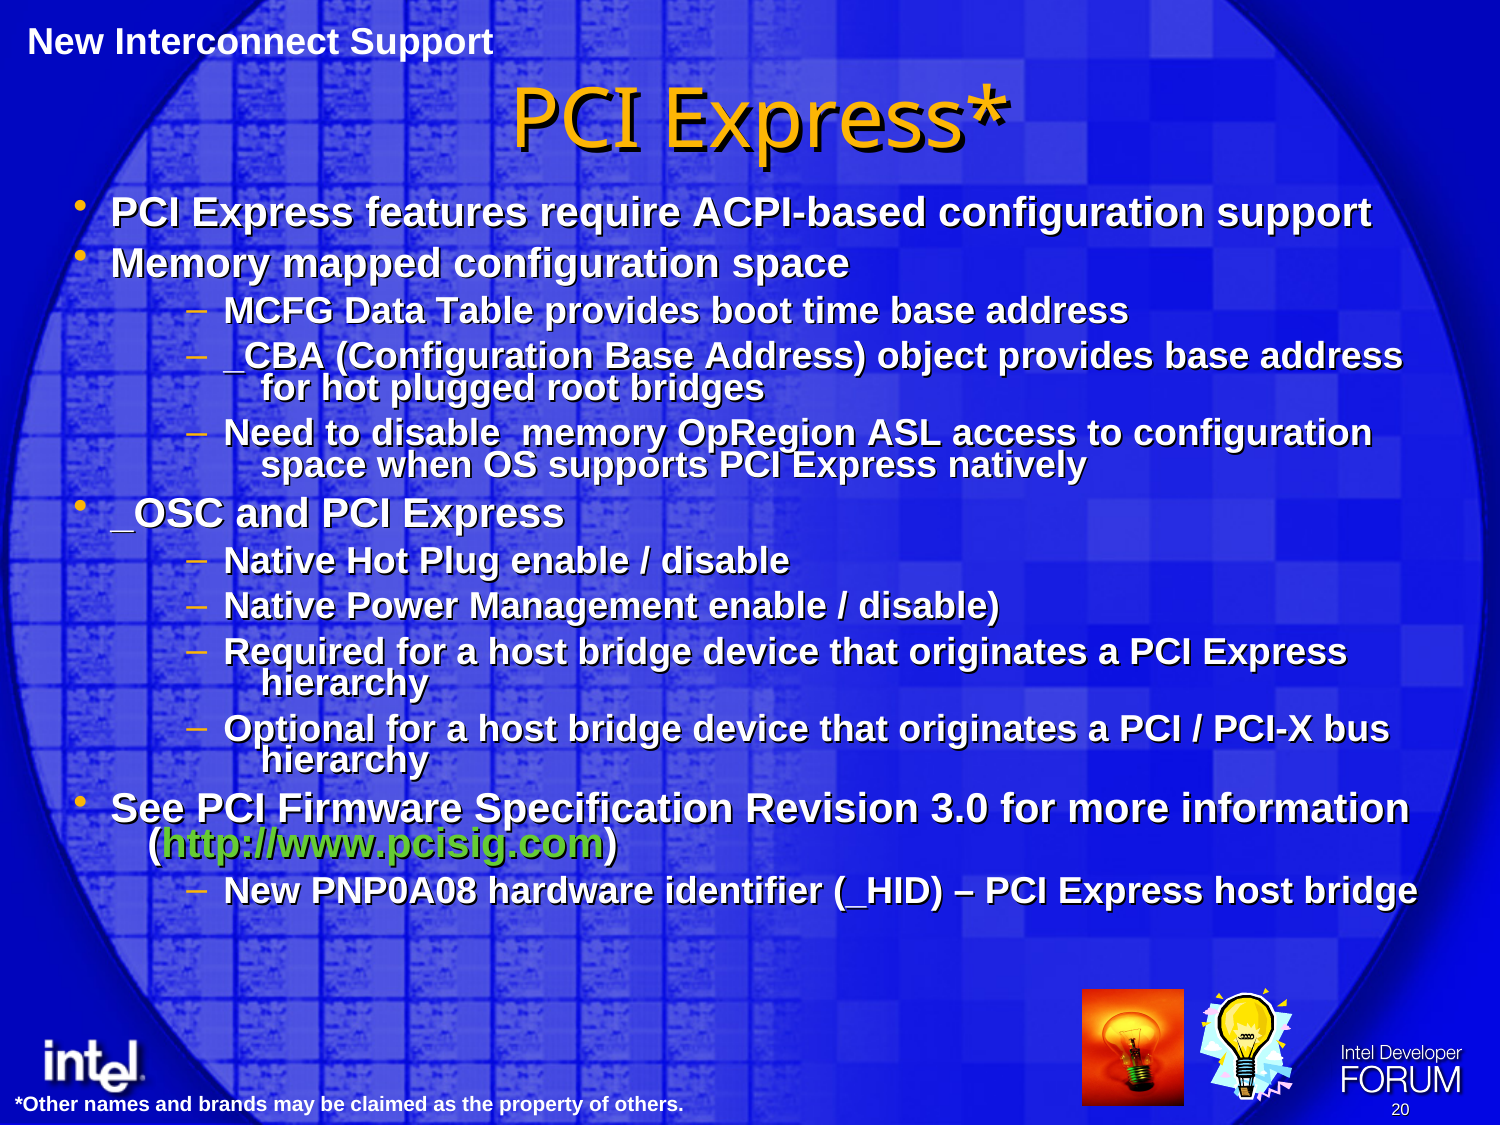

New Interconnect Support
# PCI Express*
PCI Express features require ACPI-based configuration support
Memory mapped configuration space
MCFG Data Table provides boot time base address
_CBA (Configuration Base Address) object provides base address for hot plugged root bridges
Need to disable memory OpRegion ASL access to configuration space when OS supports PCI Express natively
_OSC and PCI Express
Native Hot Plug enable / disable
Native Power Management enable / disable)
Required for a host bridge device that originates a PCI Express hierarchy
Optional for a host bridge device that originates a PCI / PCI-X bus hierarchy
See PCI Firmware Specification Revision 3.0 for more information (http://www.pcisig.com)
New PNP0A08 hardware identifier (_HID) – PCI Express host bridge
*Other names and brands may be claimed as the property of others.